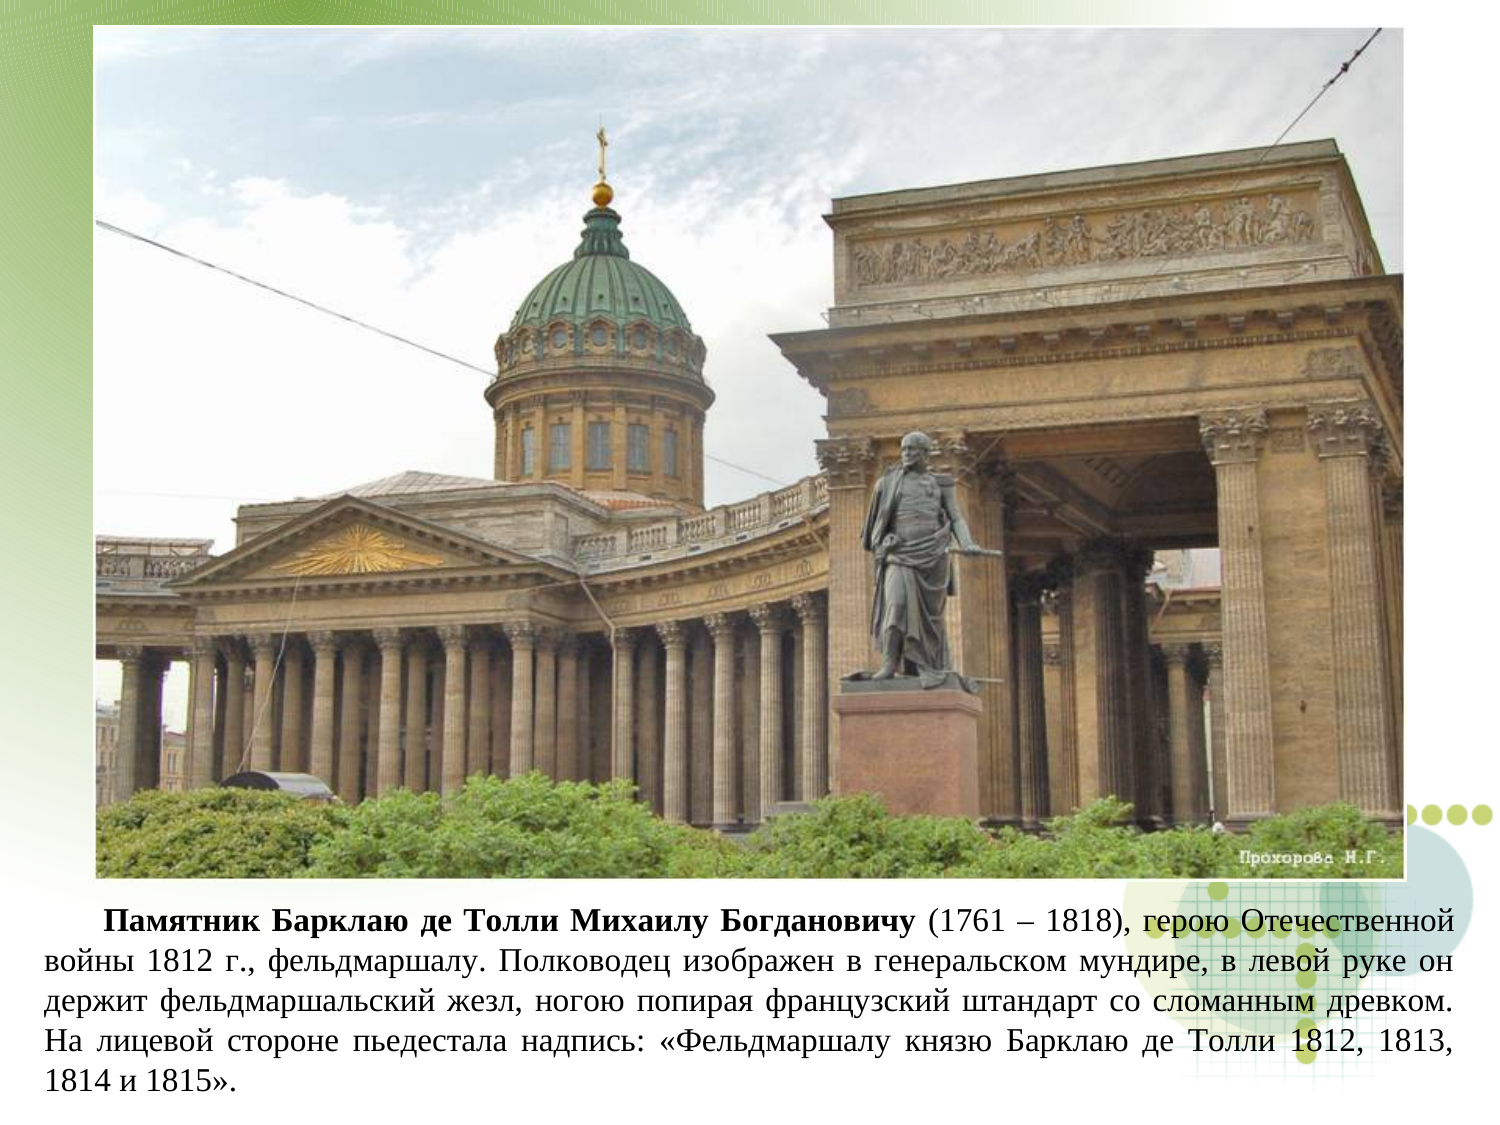

# Памятник Барклаю де Толли Михаилу Богдановичу (1761 – 1818), герою Отечественной войны 1812 г., фельдмаршалу. Полководец изображен в генеральском мундире, в левой руке он держит фельдмаршальский жезл, ногою попирая французский штандарт со сломанным древком. На лицевой стороне пьедестала надпись: «Фельдмаршалу князю Барклаю де Толли 1812, 1813, 1814 и 1815».